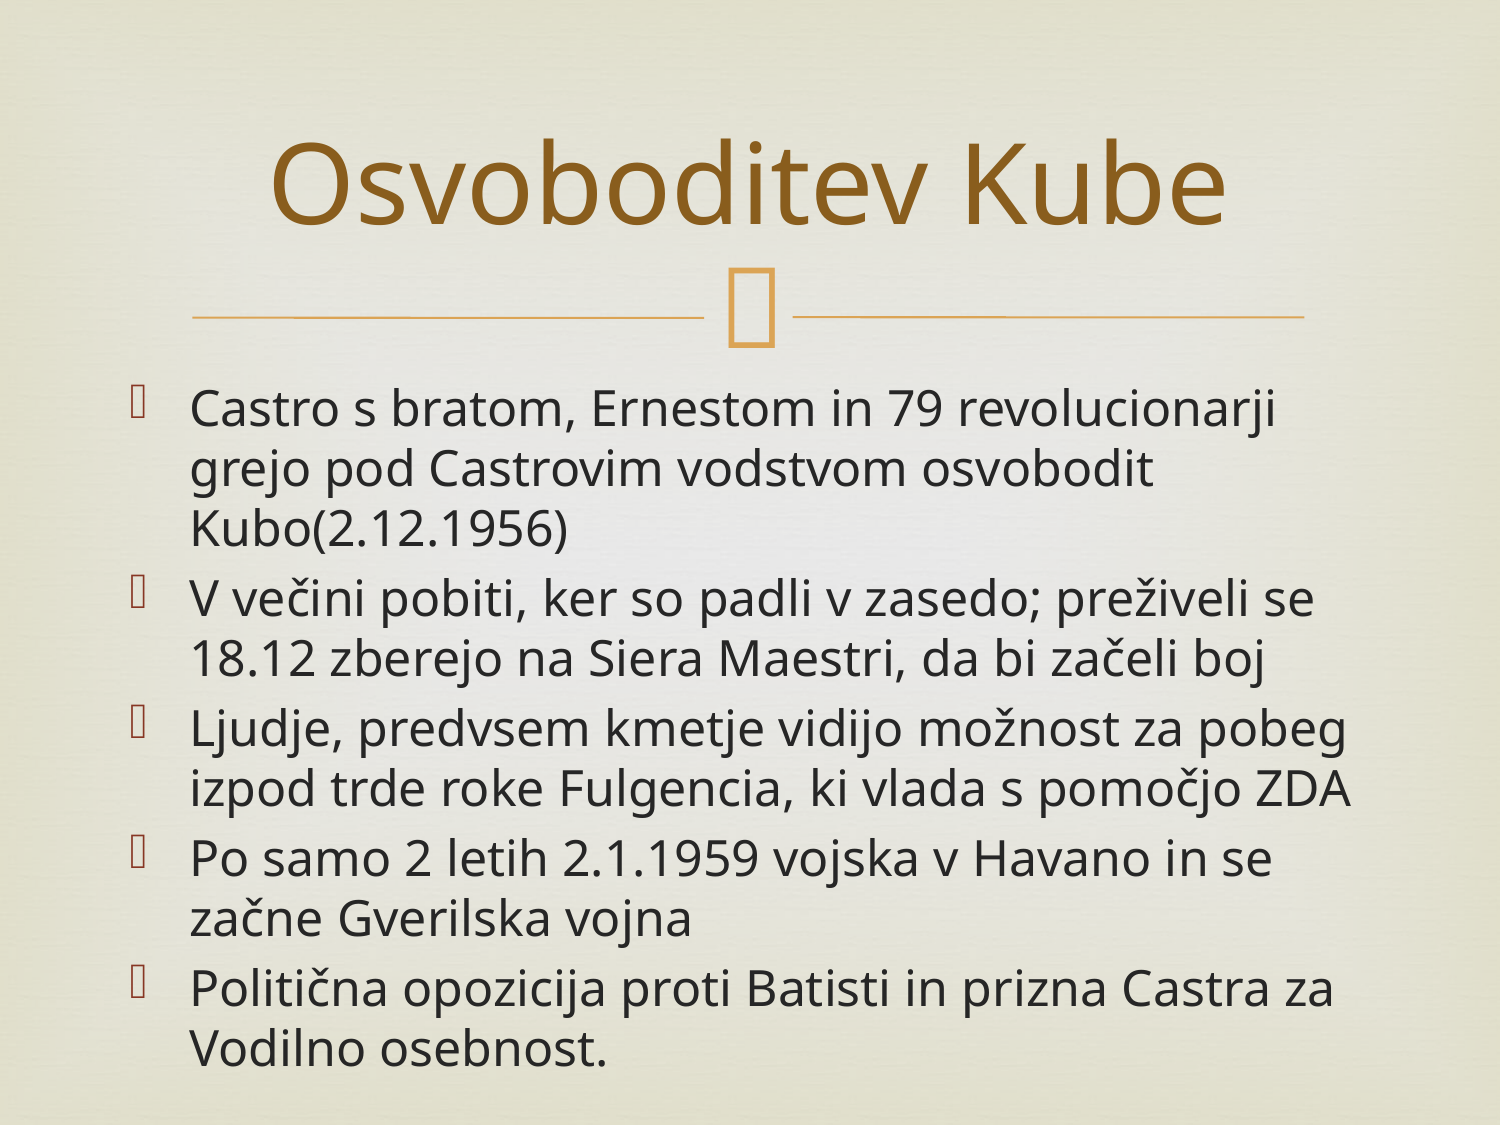

Osvoboditev Kube
# Castro s bratom, Ernestom in 79 revolucionarji grejo pod Castrovim vodstvom osvobodit Kubo(2.12.1956)
V večini pobiti, ker so padli v zasedo; preživeli se 18.12 zberejo na Siera Maestri, da bi začeli boj
Ljudje, predvsem kmetje vidijo možnost za pobeg izpod trde roke Fulgencia, ki vlada s pomočjo ZDA
Po samo 2 letih 2.1.1959 vojska v Havano in se začne Gverilska vojna
Politična opozicija proti Batisti in prizna Castra za Vodilno osebnost.